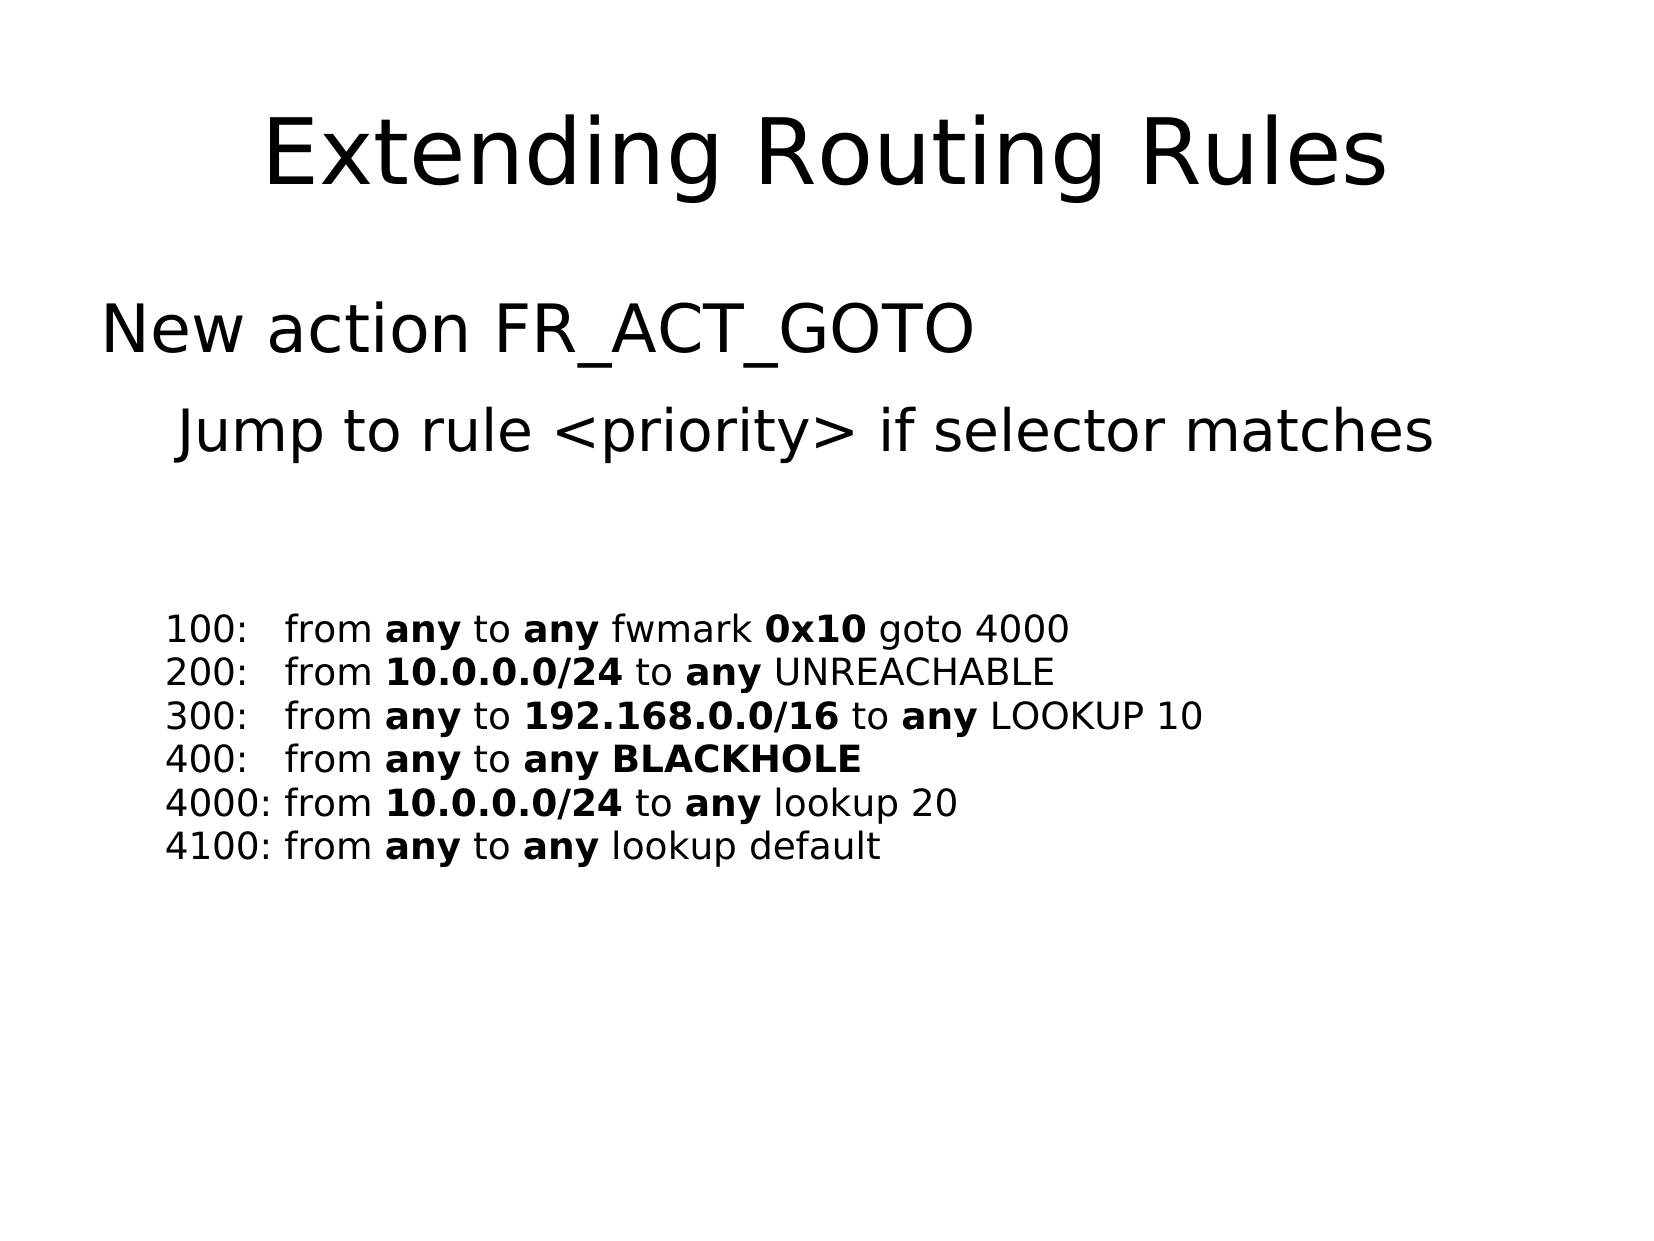

# Extending Routing Rules
New action FR_ACT_GOTO
Jump to rule <priority> if selector matches
100: from any to any fwmark 0x10 goto 4000
200: from 10.0.0.0/24 to any UNREACHABLE
300: from any to 192.168.0.0/16 to any LOOKUP 10
400: from any to any BLACKHOLE
4000: from 10.0.0.0/24 to any lookup 20
4100: from any to any lookup default